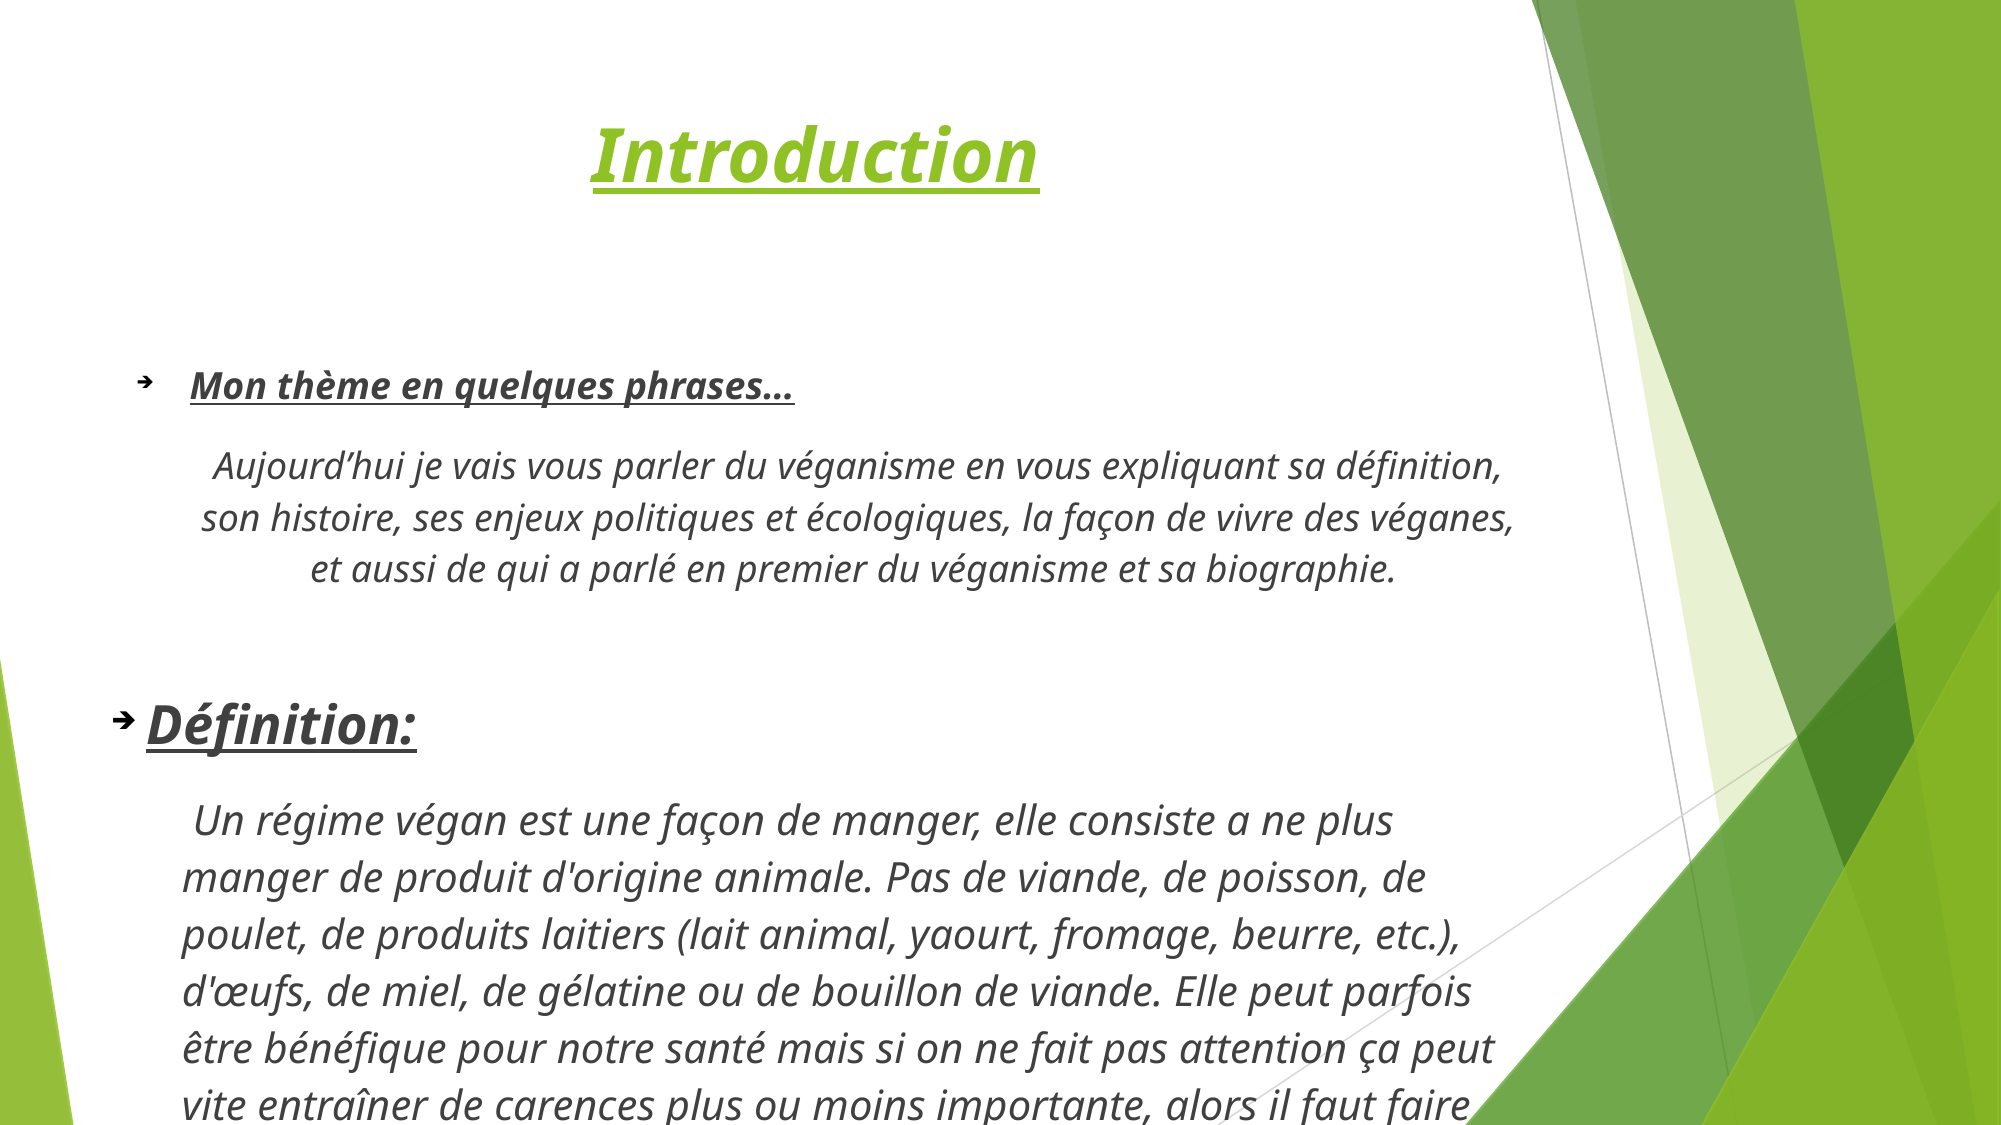

# Introduction
Mon thème en quelques phrases…
Aujourd’hui je vais vous parler du véganisme en vous expliquant sa définition, son histoire, ses enjeux politiques et écologiques, la façon de vivre des véganes, et aussi de qui a parlé en premier du véganisme et sa biographie.
Définition:
 Un régime végan est une façon de manger, elle consiste a ne plus manger de produit d'origine animale. Pas de viande, de poisson, de poulet, de produits laitiers (lait animal, yaourt, fromage, beurre, etc.), d'œufs, de miel, de gélatine ou de bouillon de viande. Elle peut parfois être bénéfique pour notre santé mais si on ne fait pas attention ça peut vite entraîner de carences plus ou moins importante, alors il faut faire attention pour ne pas mettre notre santé en danger.